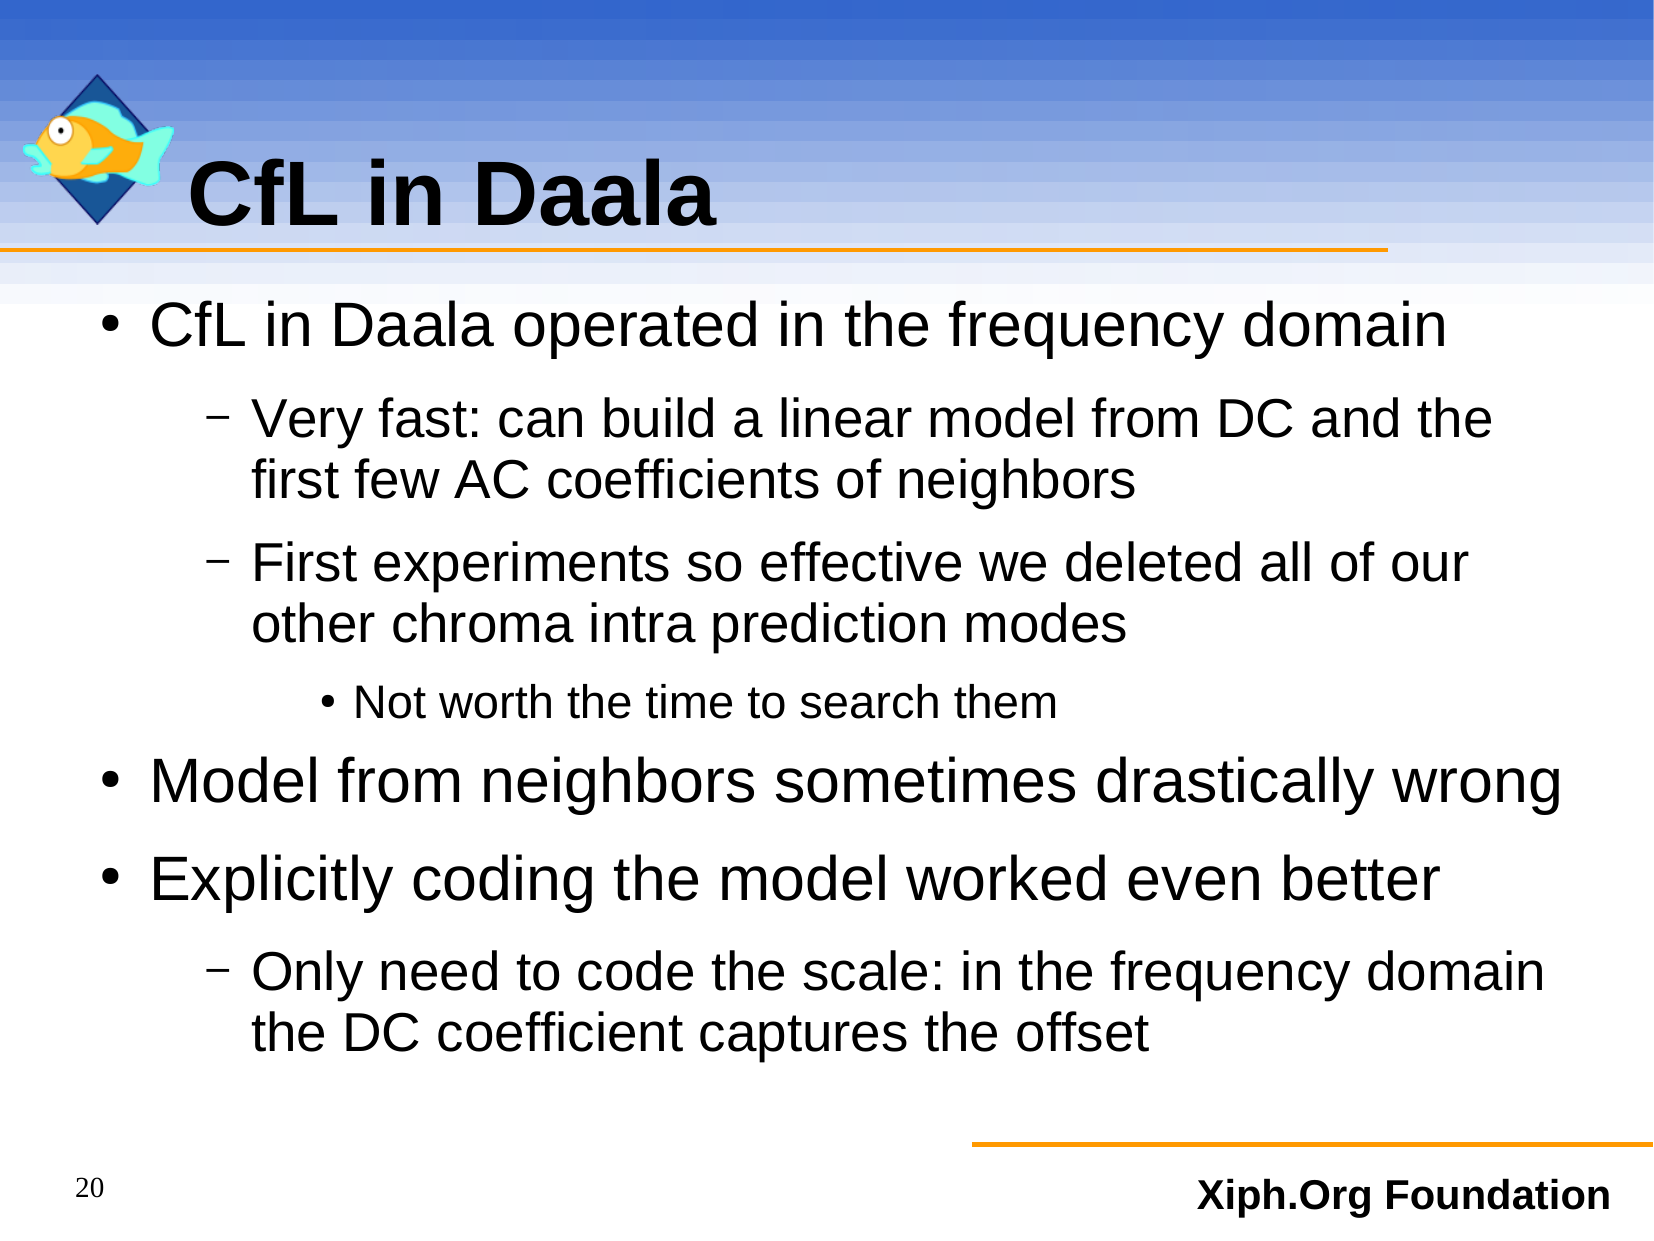

# CfL in Daala
CfL in Daala operated in the frequency domain
Very fast: can build a linear model from DC and the first few AC coefficients of neighbors
First experiments so effective we deleted all of our other chroma intra prediction modes
Not worth the time to search them
Model from neighbors sometimes drastically wrong
Explicitly coding the model worked even better
Only need to code the scale: in the frequency domain the DC coefficient captures the offset
20